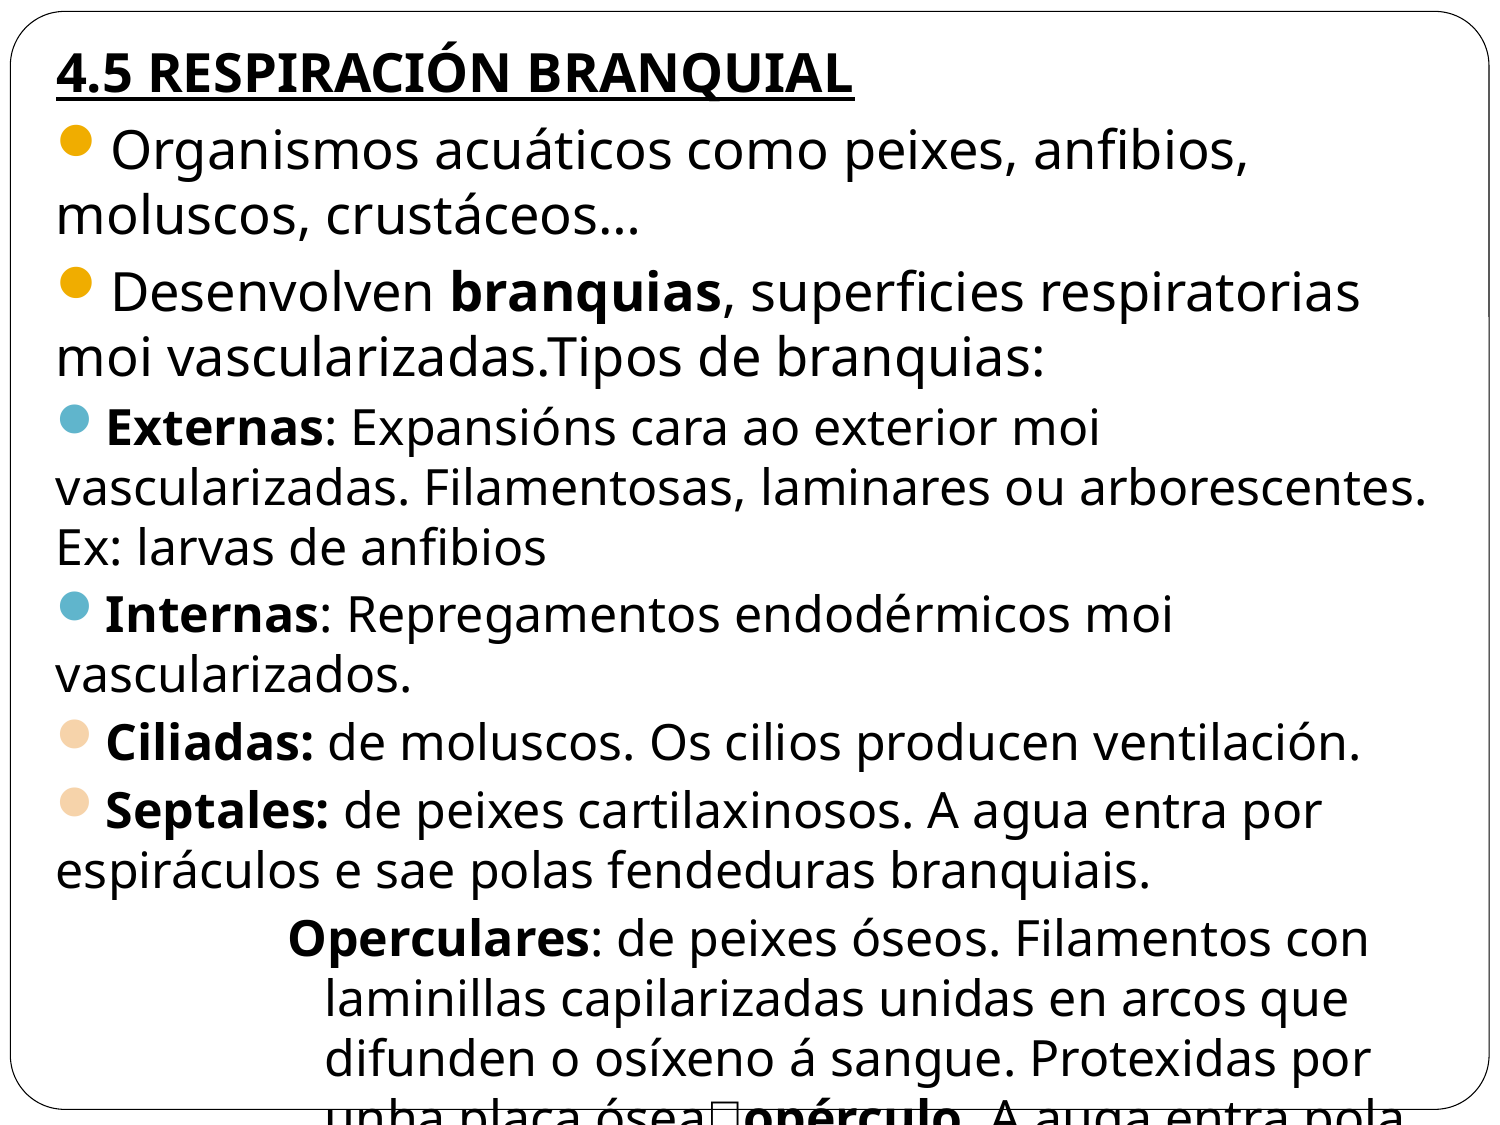

4.5 RESPIRACIÓN BRANQUIAL
Organismos acuáticos como peixes, anfibios, moluscos, crustáceos…
Desenvolven branquias, superficies respiratorias moi vascularizadas.Tipos de branquias:
Externas: Expansións cara ao exterior moi vascularizadas. Filamentosas, laminares ou arborescentes. Ex: larvas de anfibios
Internas: Repregamentos endodérmicos moi vascularizados.
Ciliadas: de moluscos. Os cilios producen ventilación.
Septales: de peixes cartilaxinosos. A agua entra por espiráculos e sae polas fendeduras branquiais.
Operculares: de peixes óseos. Filamentos con laminillas capilarizadas unidas en arcos que difunden o osíxeno á sangue. Protexidas por unha placa óseaopérculo. A auga entra pola boca, péchase o opérculo, intercambio de gases nas branquias, apertura do opérculo e saída pola fendedura branquial.